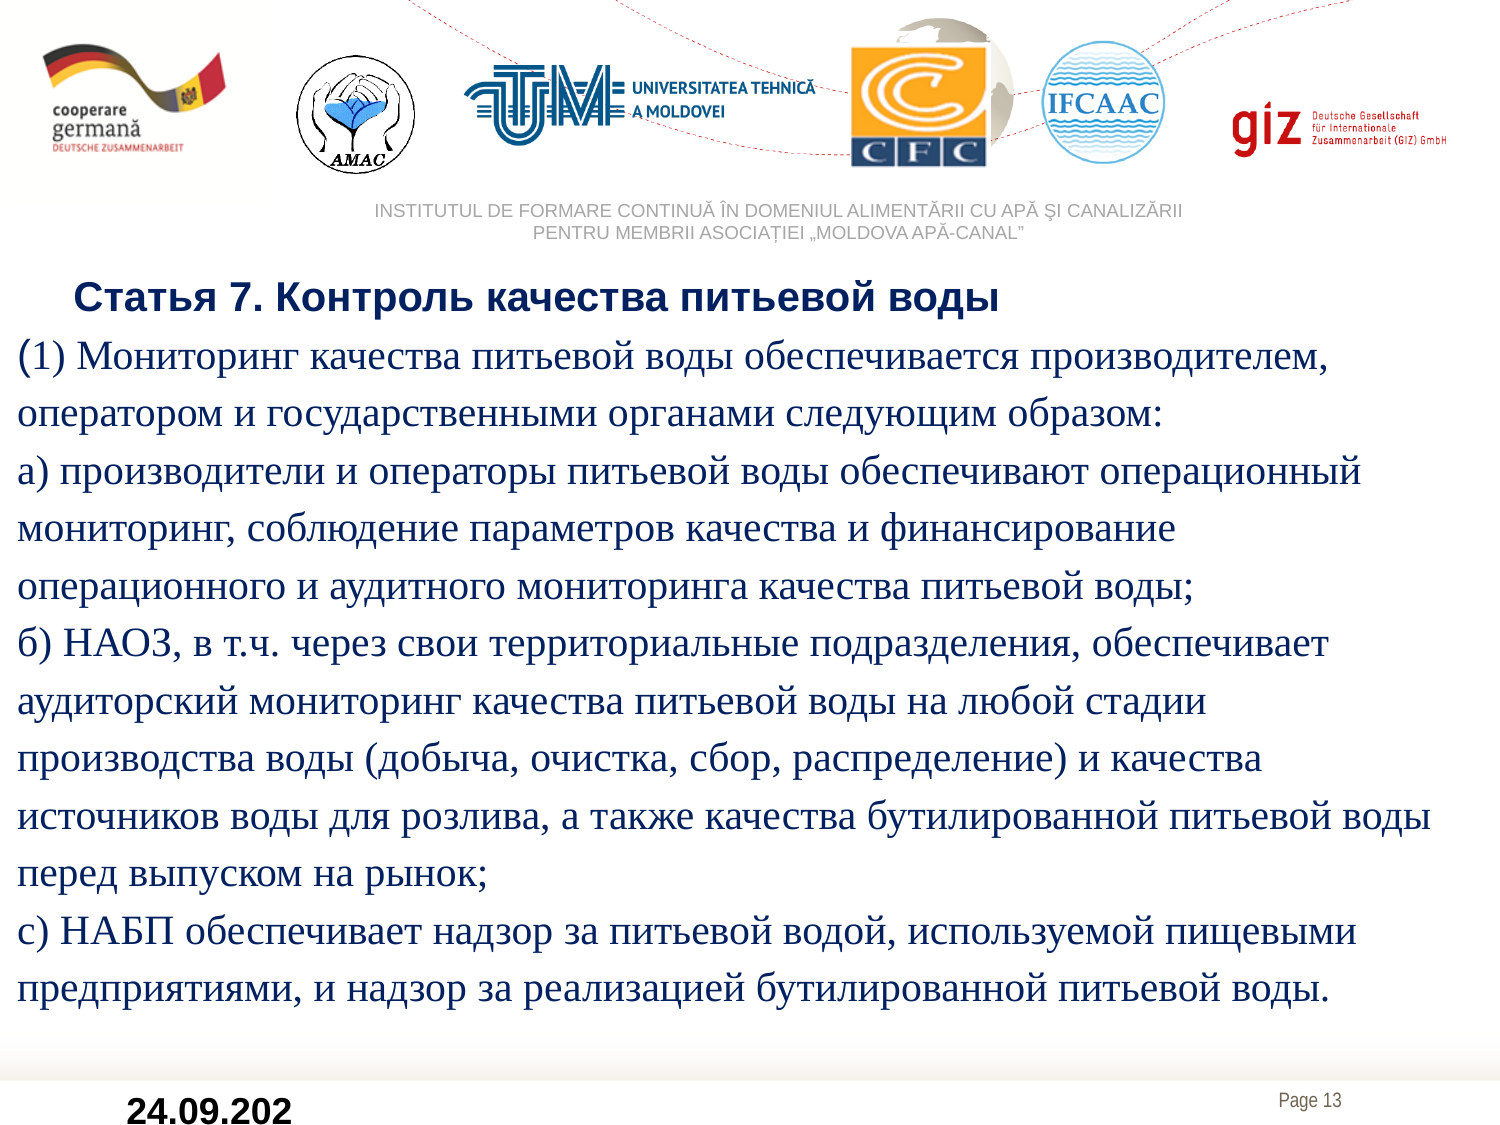

INSTITUTUL DE FORMARE CONTINUĂ ÎN DOMENIUL ALIMENTĂRII CU APĂ ŞI CANALIZĂRII
PENTRU MEMBRII ASOCIAȚIEI „MOLDOVA APĂ-CANAL”
# Статья 7. Контроль качества питьевой воды (1) Мониторинг качества питьевой воды обеспечивается производителем, оператором и государственными органами следующим образом: a) производители и операторы питьевой воды обеспечивают операционный мониторинг, соблюдение параметров качества и финансирование операционного и аудитного мониторинга качества питьевой воды; б) НАОЗ, в т.ч. через свои территориальные подразделения, обеспечивает аудиторский мониторинг качества питьевой воды на любой стадии производства воды (добыча, очистка, сбор, распределение) и качества источников воды для розлива, а также качества бутилированной питьевой воды перед выпуском на рынок; c) НАБП обеспечивает надзор за питьевой водой, используемой пищевыми предприятиями, и надзор за реализацией бутилированной питьевой воды.